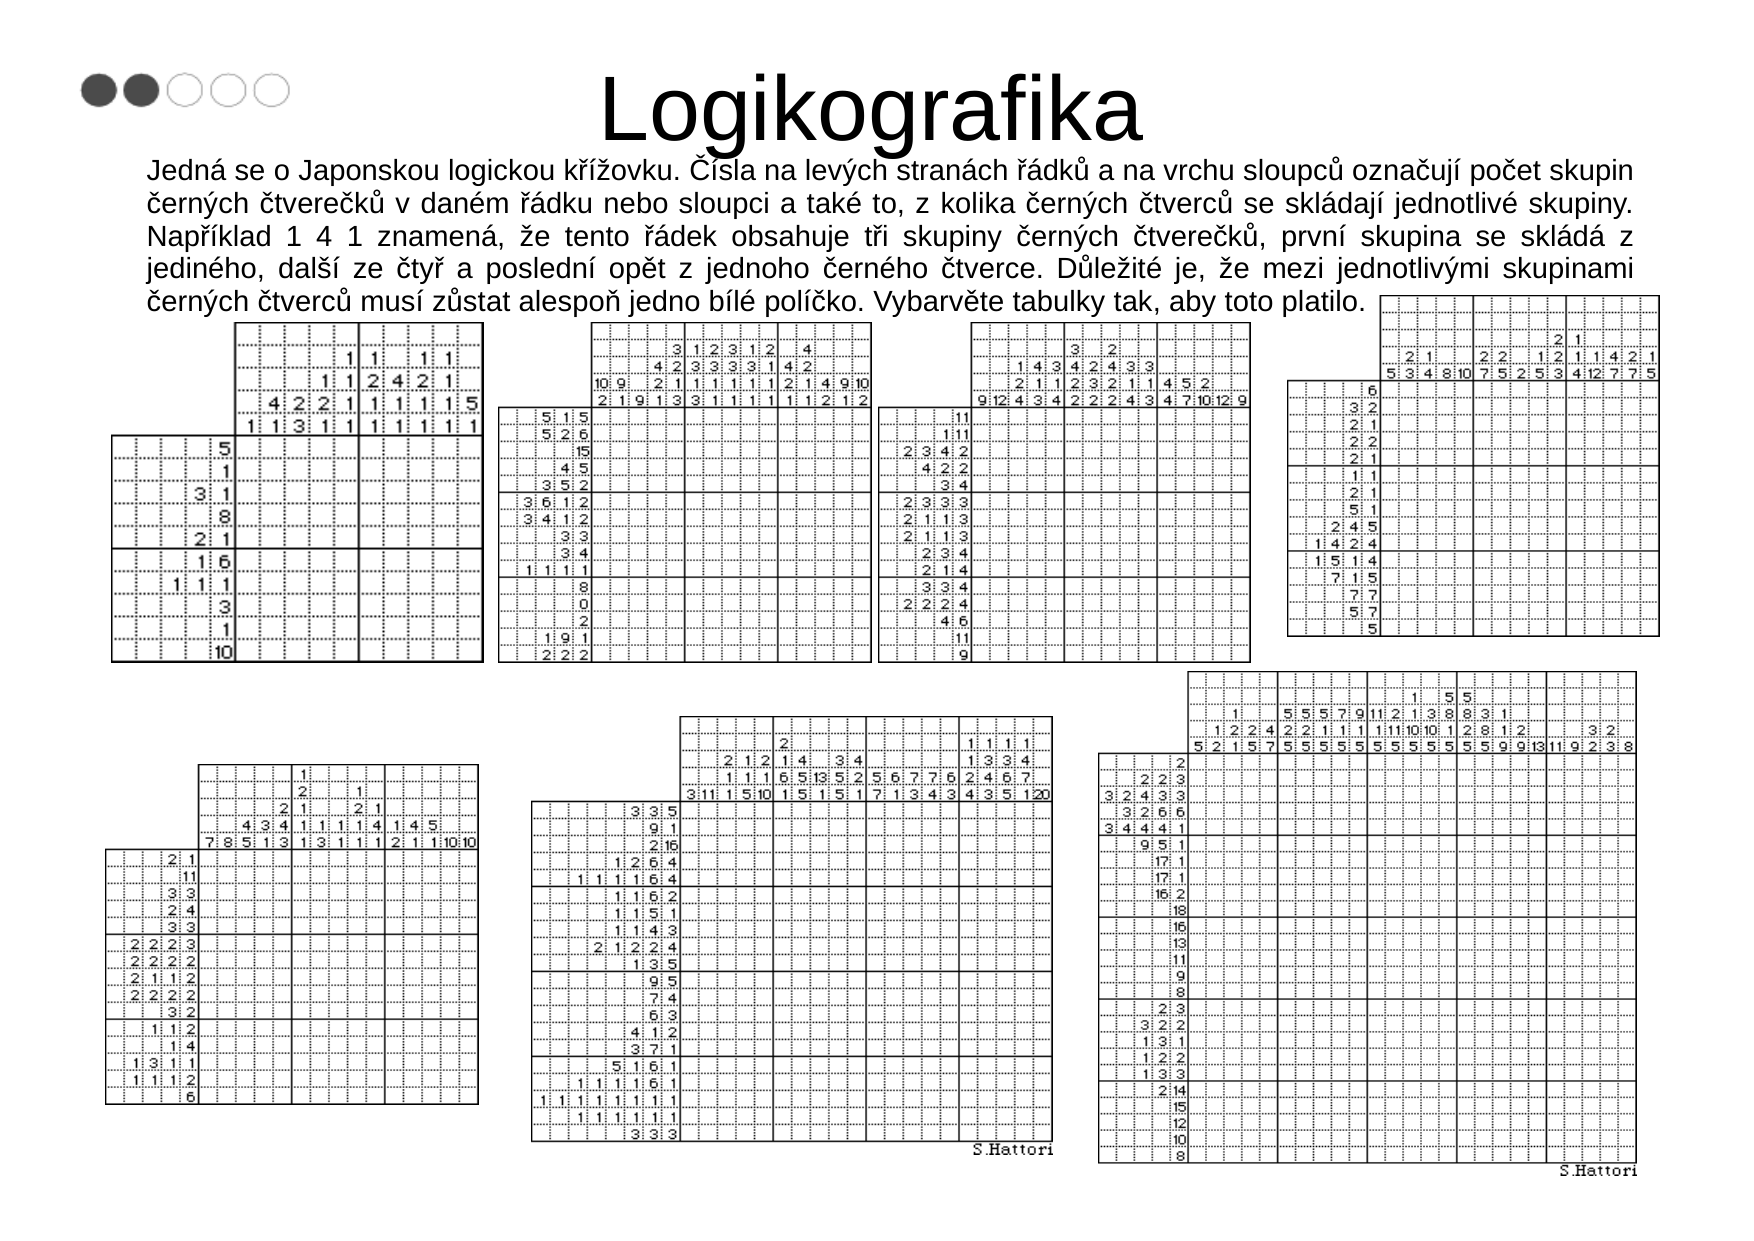

# Logikografika
Jedná se o Japonskou logickou křížovku. Čísla na levých stranách řádků a na vrchu sloupců označují počet skupin černých čtverečků v daném řádku nebo sloupci a také to, z kolika černých čtverců se skládají jednotlivé skupiny. Například 1 4 1 znamená, že tento řádek obsahuje tři skupiny černých čtverečků, první skupina se skládá z jediného, další ze čtyř a poslední opět z jednoho černého čtverce. Důležité je, že mezi jednotlivými skupinami černých čtverců musí zůstat alespoň jedno bílé políčko. Vybarvěte tabulky tak, aby toto platilo.